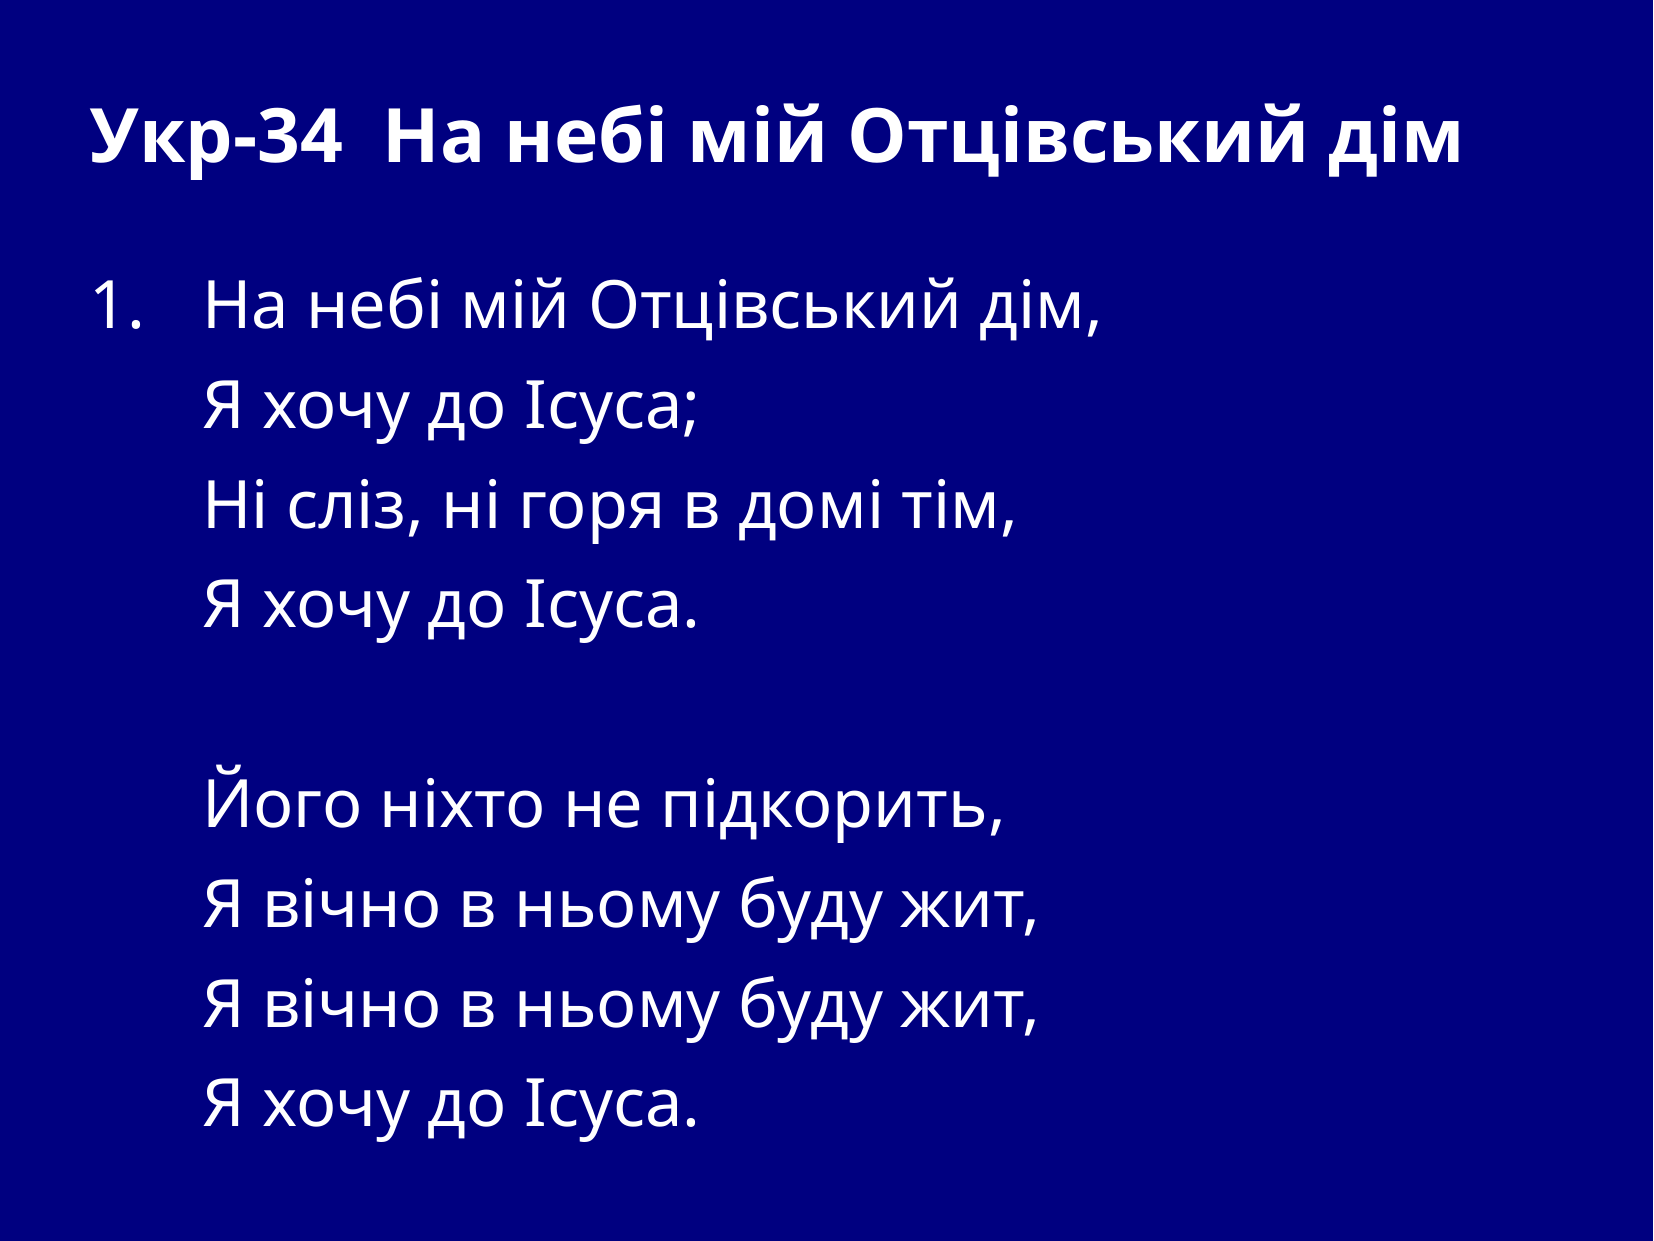

Укр-34 На небі мій Отцівський дім
1.	На небі мій Отцівський дім,
	Я хочу до Ісуса;
	Ні сліз, ні горя в домі тім,
	Я хочу до Ісуса.
	Його ніхто не підкорить,
	Я вічно в ньому буду жит,
	Я вічно в ньому буду жит,
	Я хочу до Ісуса.